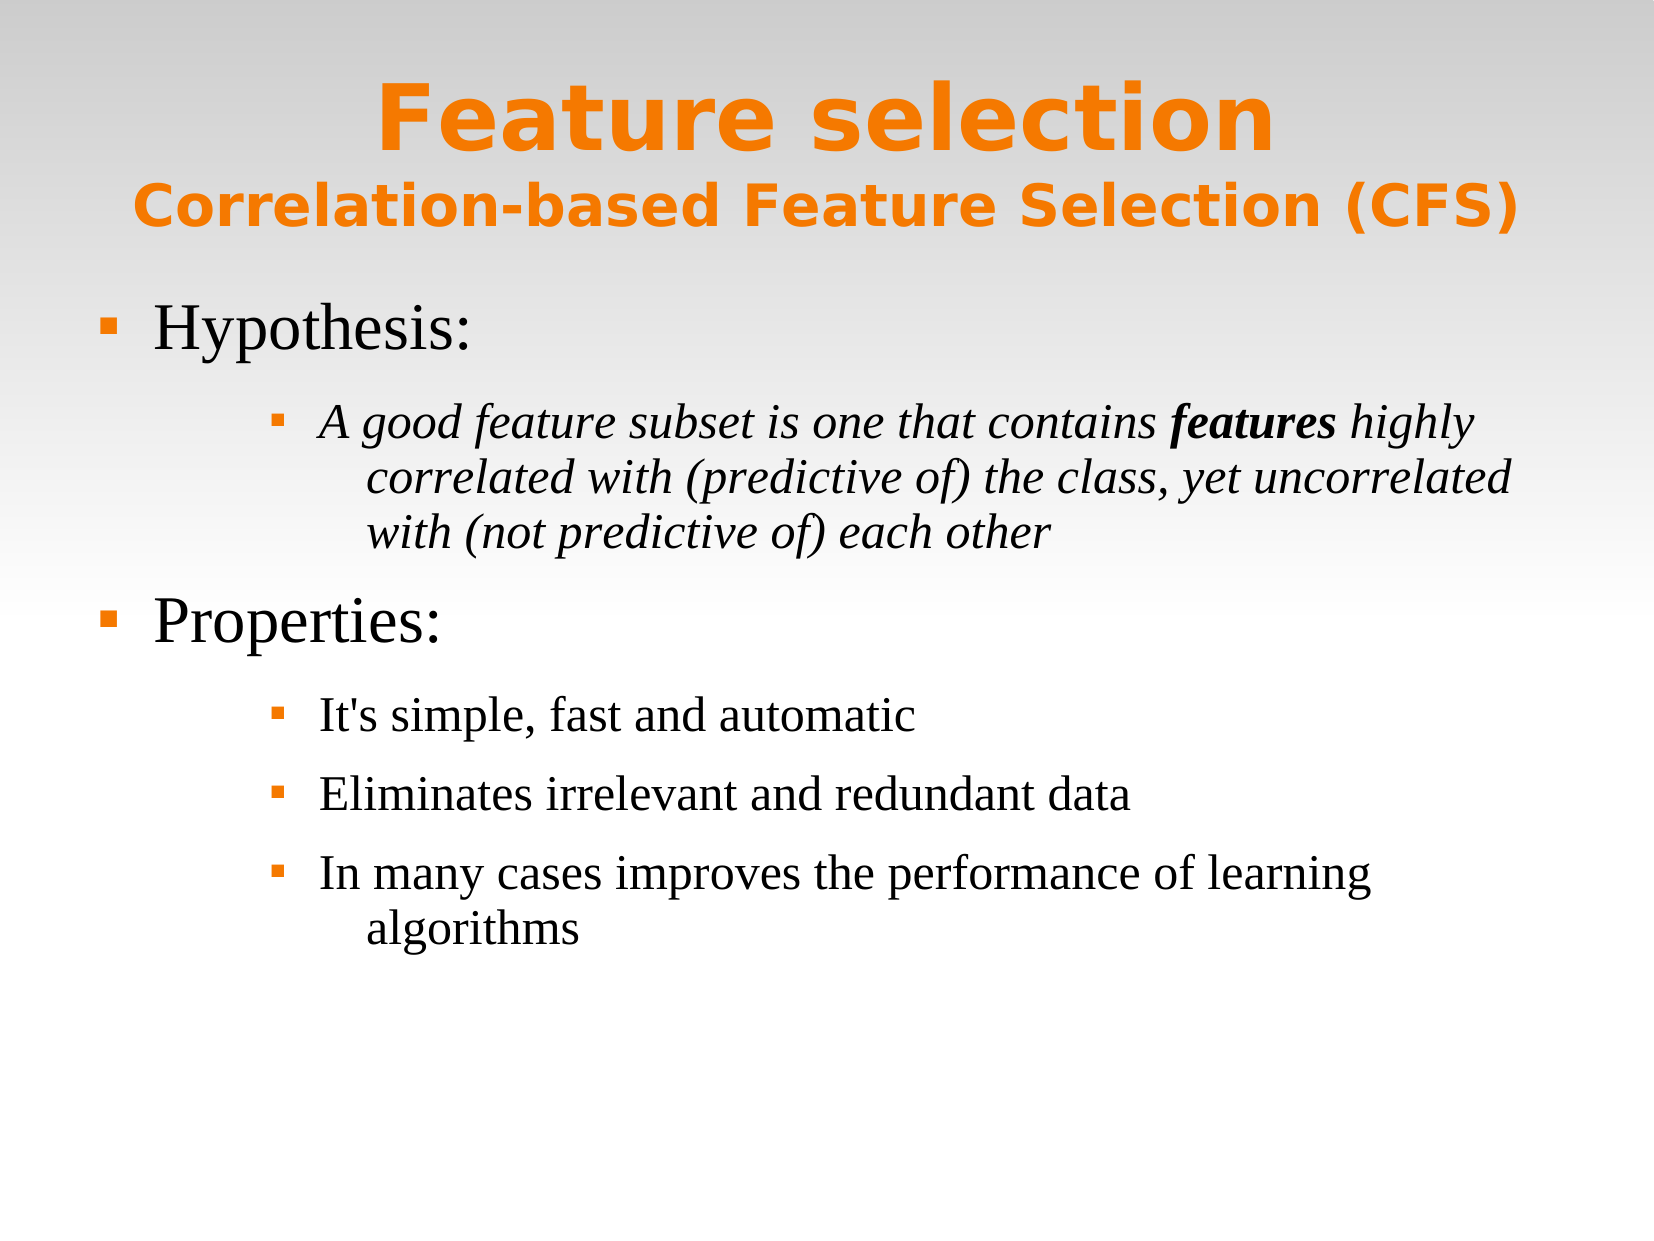

# Feature selection Correlation-based Feature Selection (CFS)
Hypothesis:
A good feature subset is one that contains features highly correlated with (predictive of) the class, yet uncorrelated with (not predictive of) each other
Properties:
It's simple, fast and automatic
Eliminates irrelevant and redundant data
In many cases improves the performance of learning algorithms